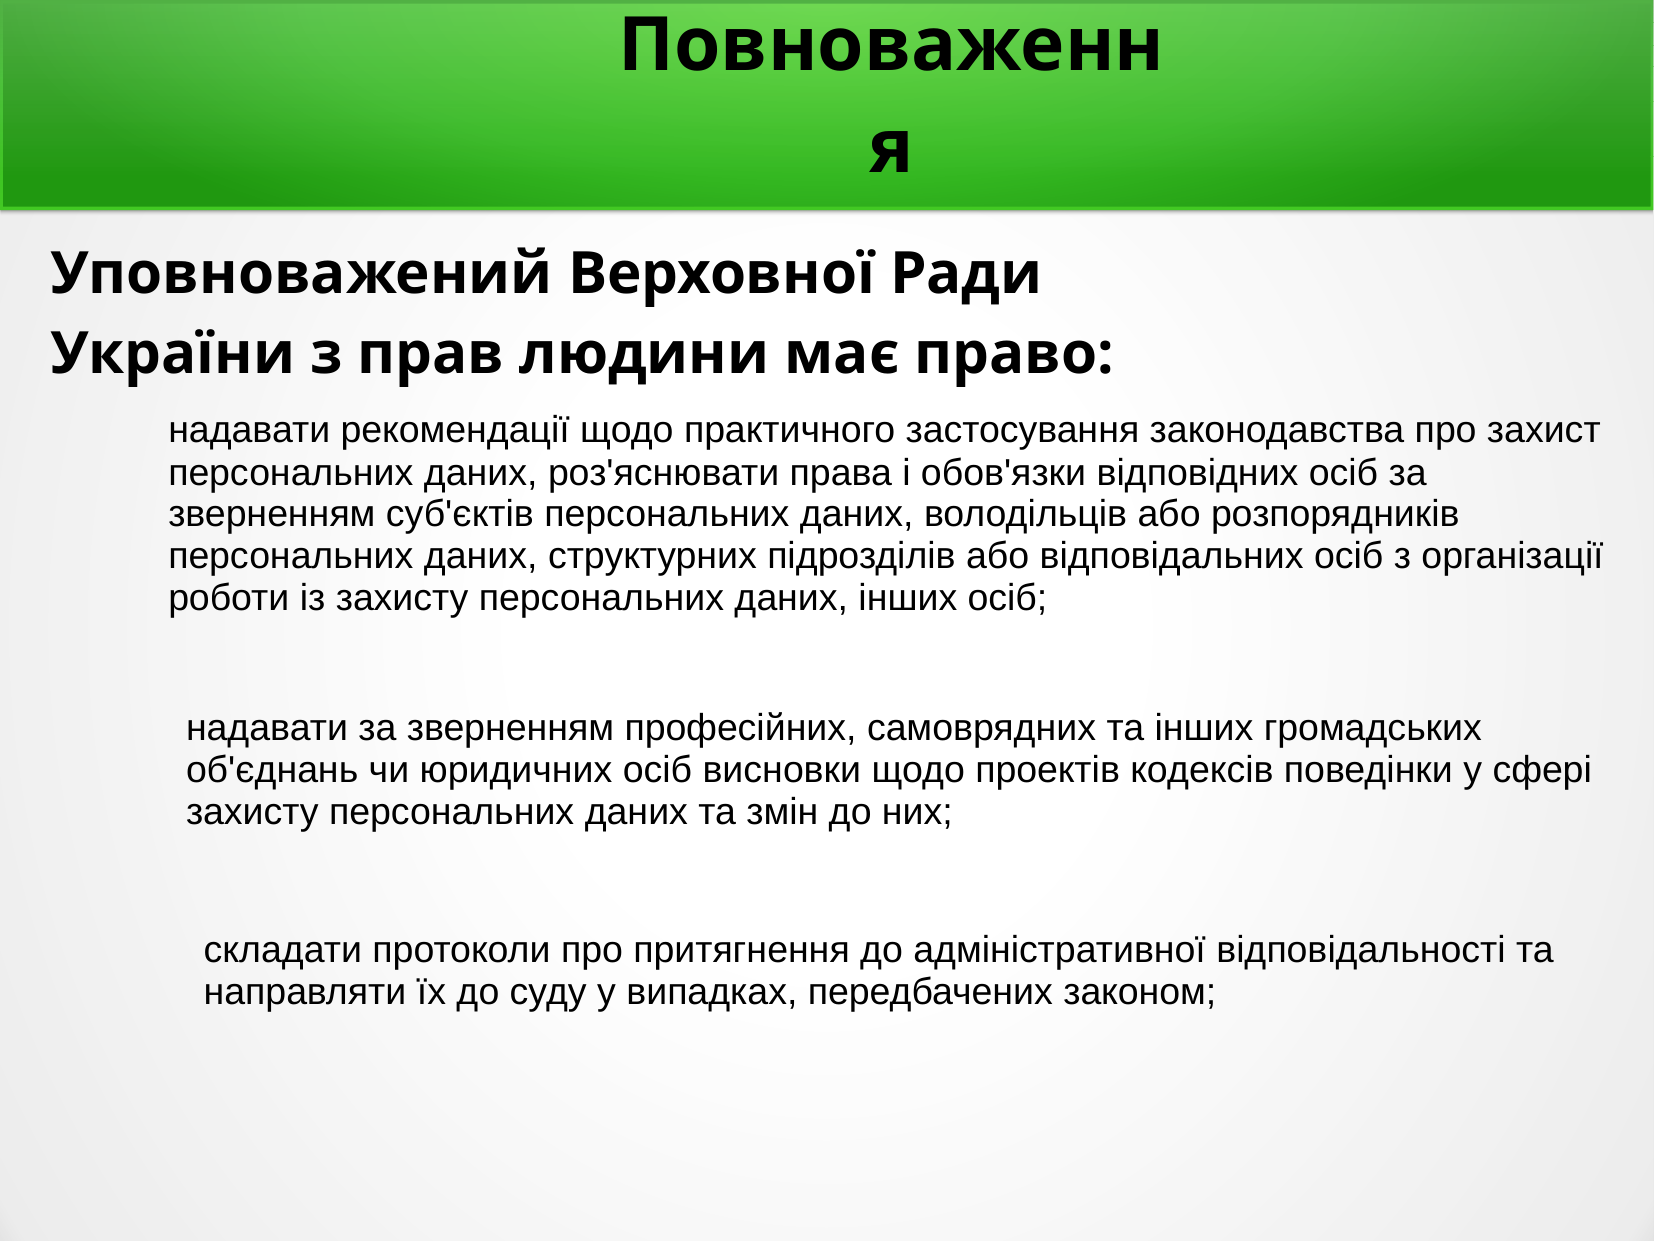

Повноваження
Уповноважений Верховної Ради України з прав людини має право:
надавати рекомендації щодо практичного застосування законодавства про захист персональних даних, роз'яснювати права і обов'язки відповідних осіб за зверненням суб'єктів персональних даних, володільців або розпорядників персональних даних, структурних підрозділів або відповідальних осіб з організації роботи із захисту персональних даних, інших осіб;
надавати за зверненням професійних, самоврядних та інших громадських об'єднань чи юридичних осіб висновки щодо проектів кодексів поведінки у сфері захисту персональних даних та змін до них;
складати протоколи про притягнення до адміністративної відповідальності та направляти їх до суду у випадках, передбачених законом;